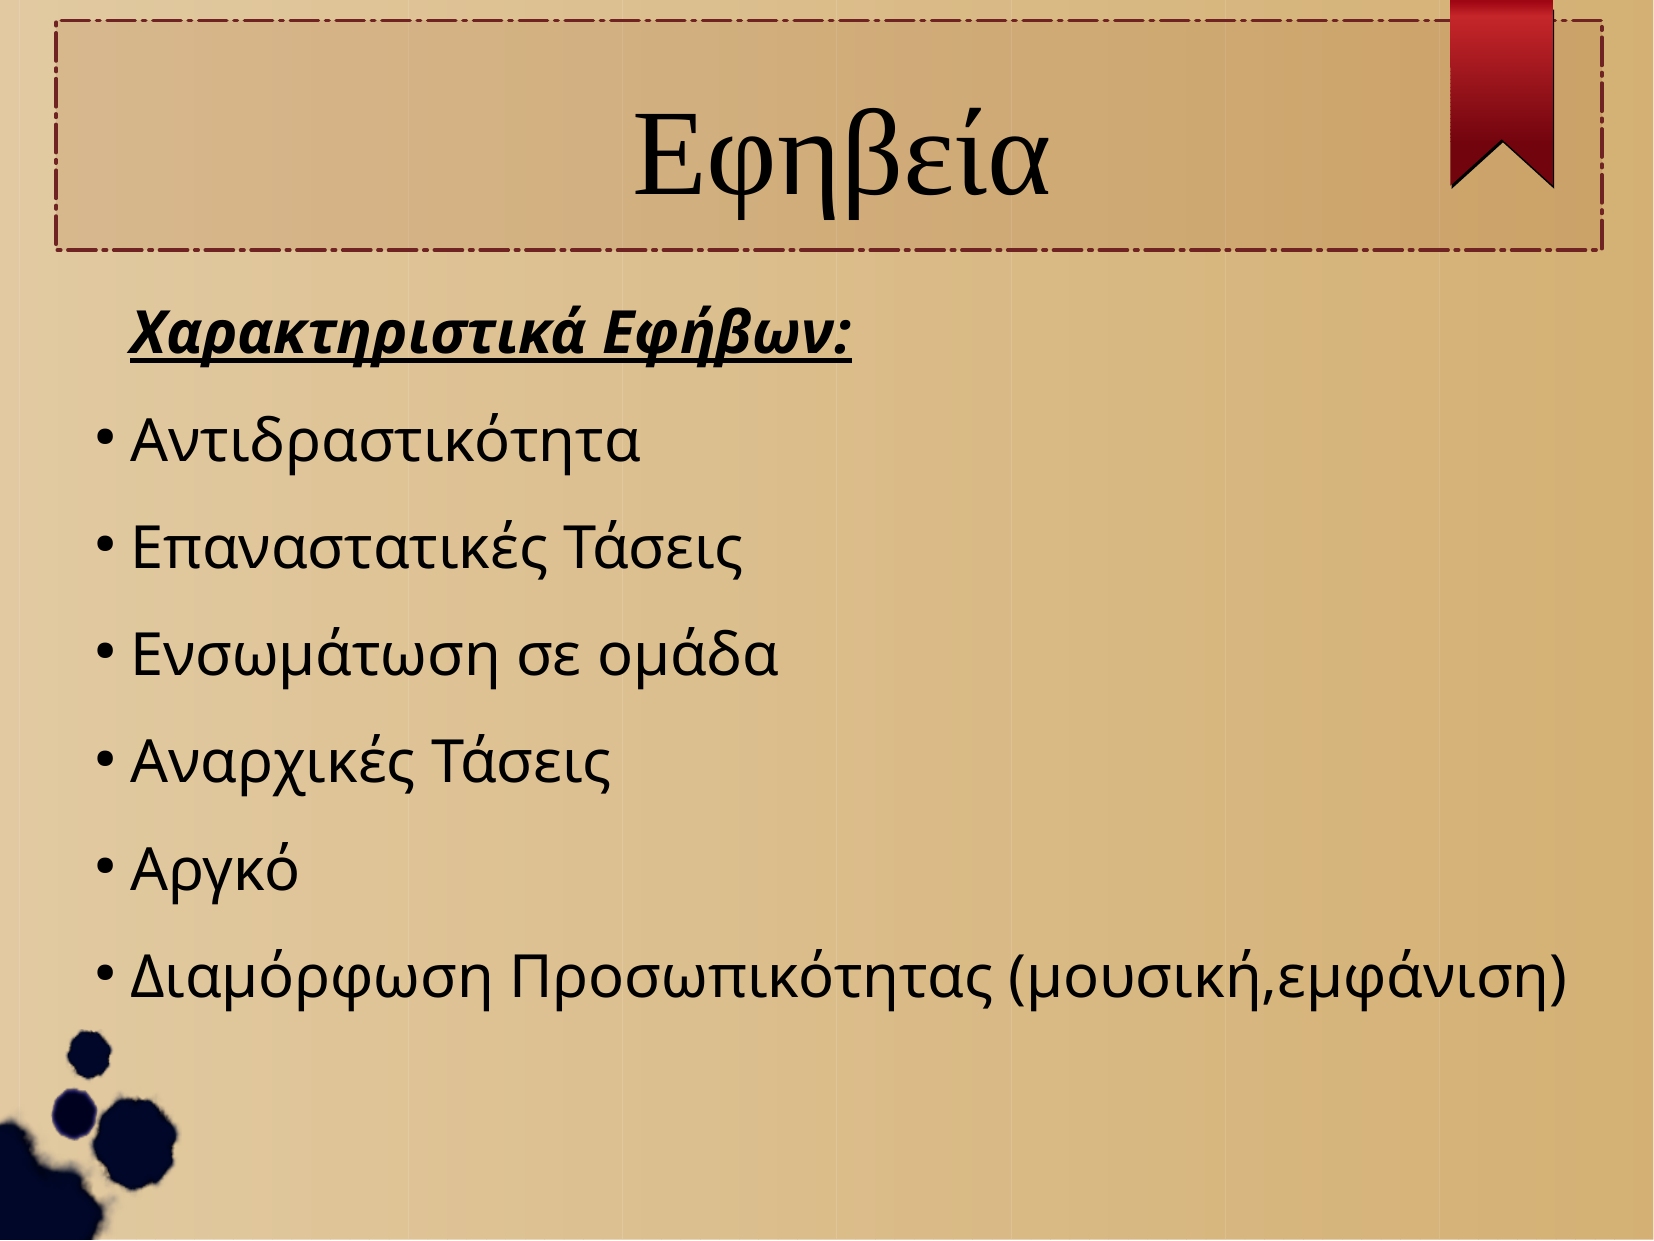

# Εφηβεία
Χαρακτηριστικά Εφήβων:
Αντιδραστικότητα
Επαναστατικές Τάσεις
Ενσωμάτωση σε ομάδα
Αναρχικές Τάσεις
Αργκό
Διαμόρφωση Προσωπικότητας (μουσική,εμφάνιση)